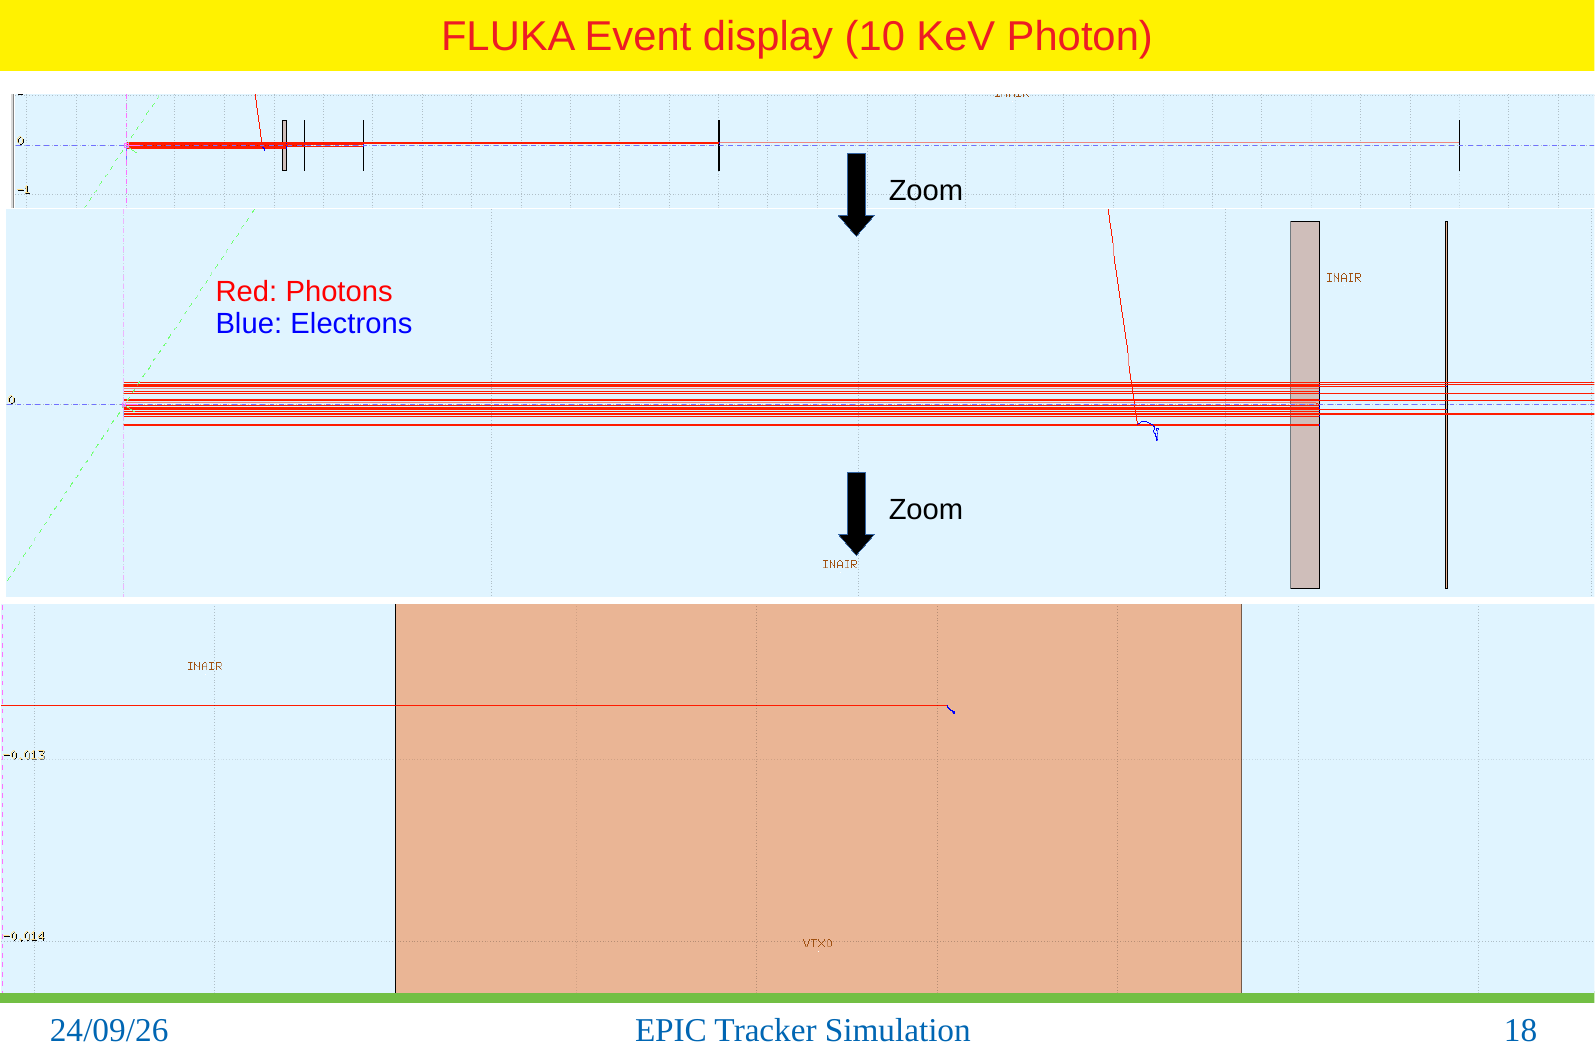

# FLUKA Event display (10 KeV Photon)
Zoom
Red: Photons
Blue: Electrons
Zoom
EPIC Tracker Simulation
18